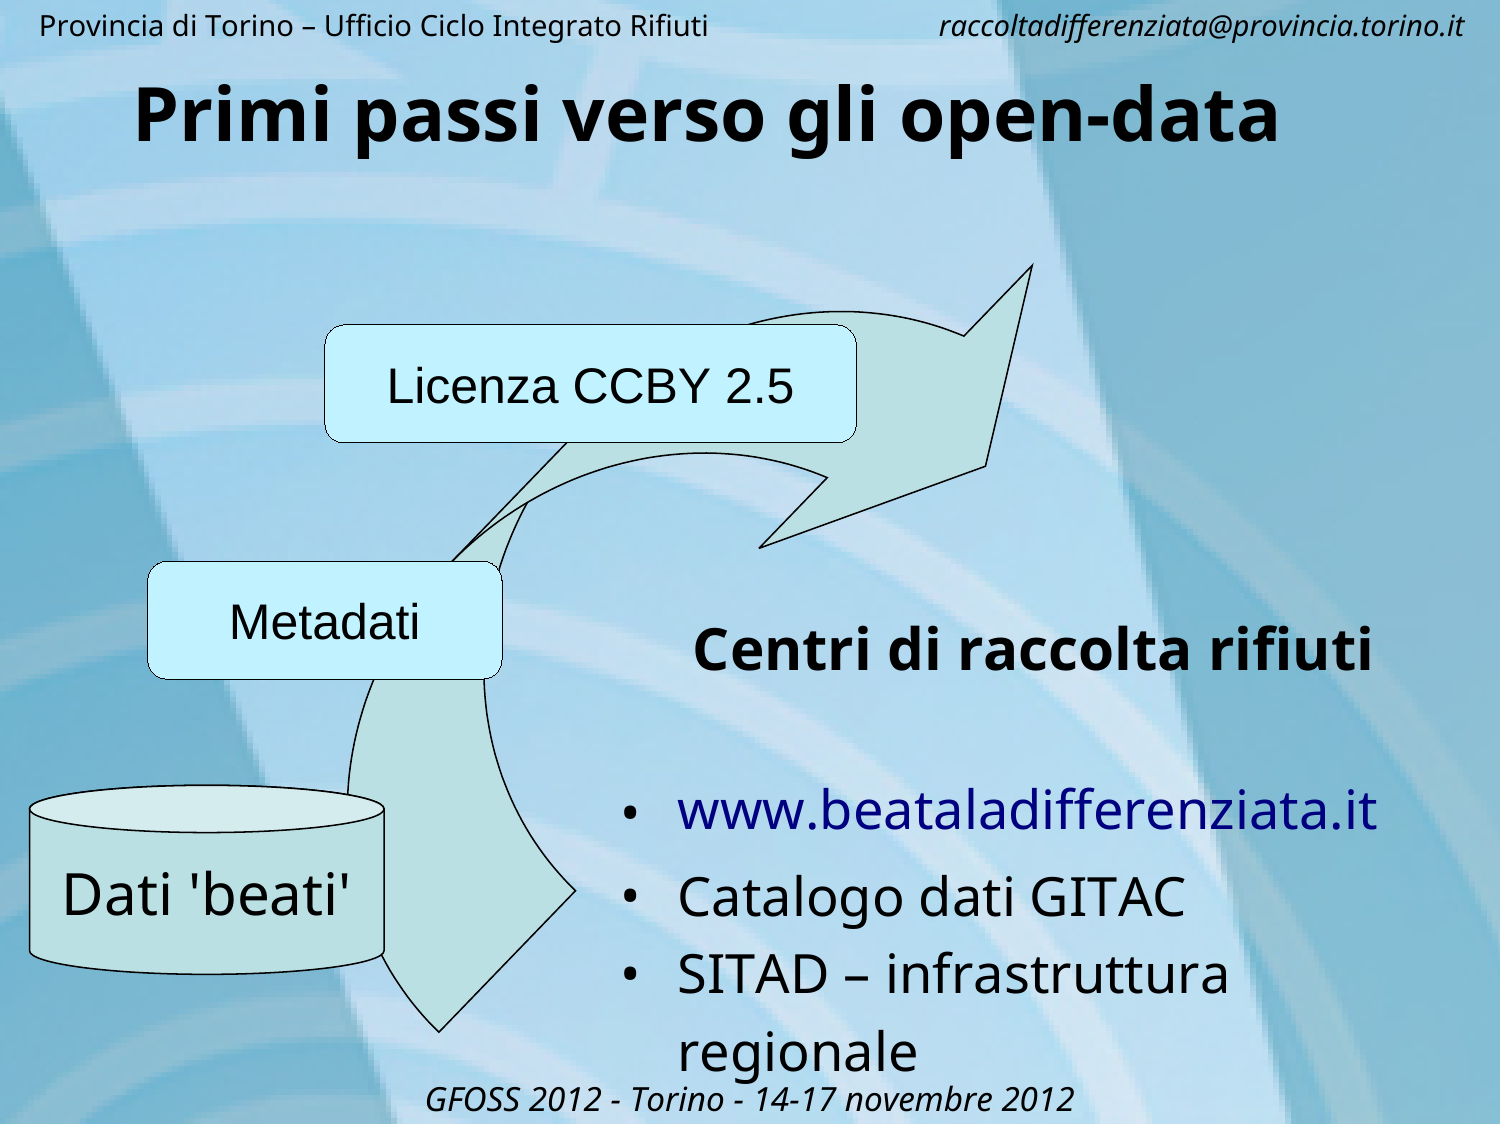

Primi passi verso gli open-data
Licenza CCBY 2.5
Metadati
Centri di raccolta rifiuti
www.beataladifferenziata.it
Catalogo dati GITAC
SITAD – infrastruttura regionale
Dati 'beati'